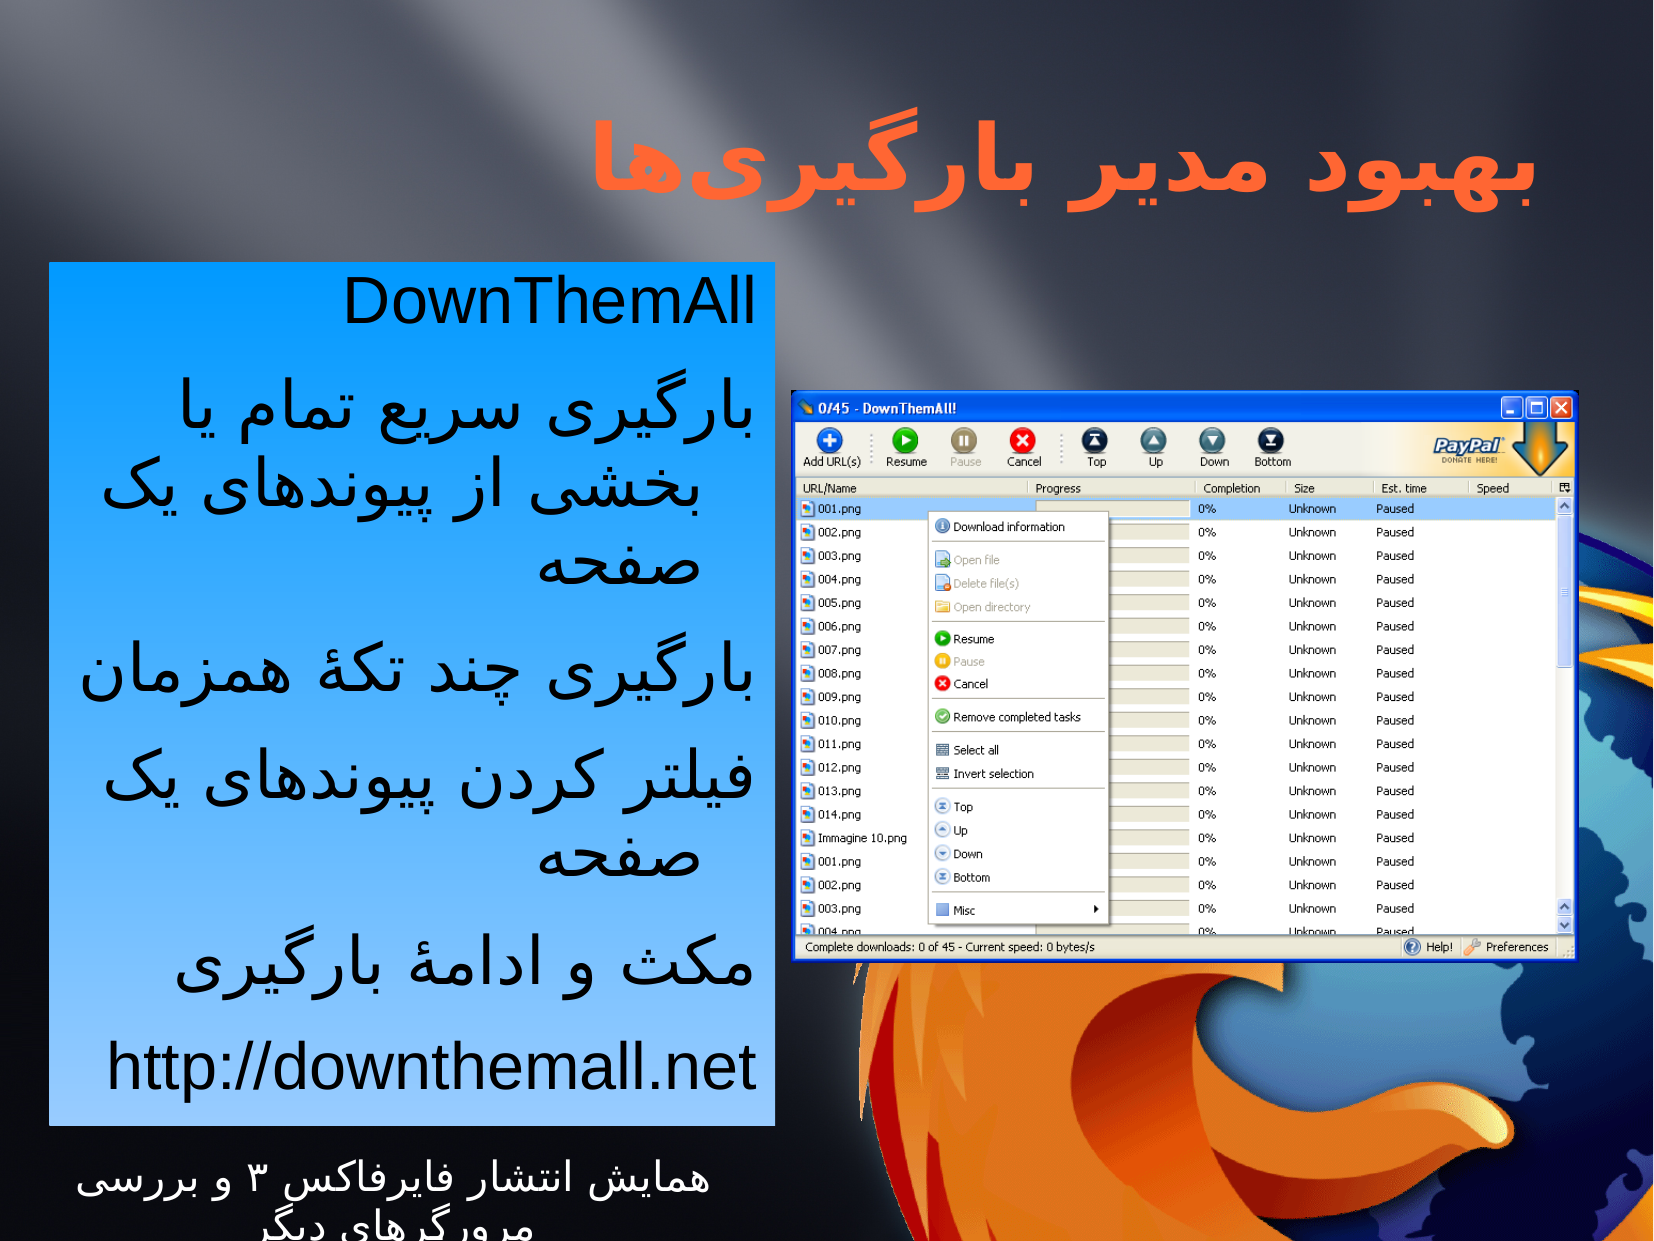

# بهبود مدیر بارگیری‌ها
DownThemAll
بارگیری سریع تمام یا بخشی از پیوندهای یک صفحه
بارگیری چند تکهٔ همزمان
فیلتر کردن پیوندهای یک صفحه
مکث و ادامهٔ بارگیری
http://downthemall.net